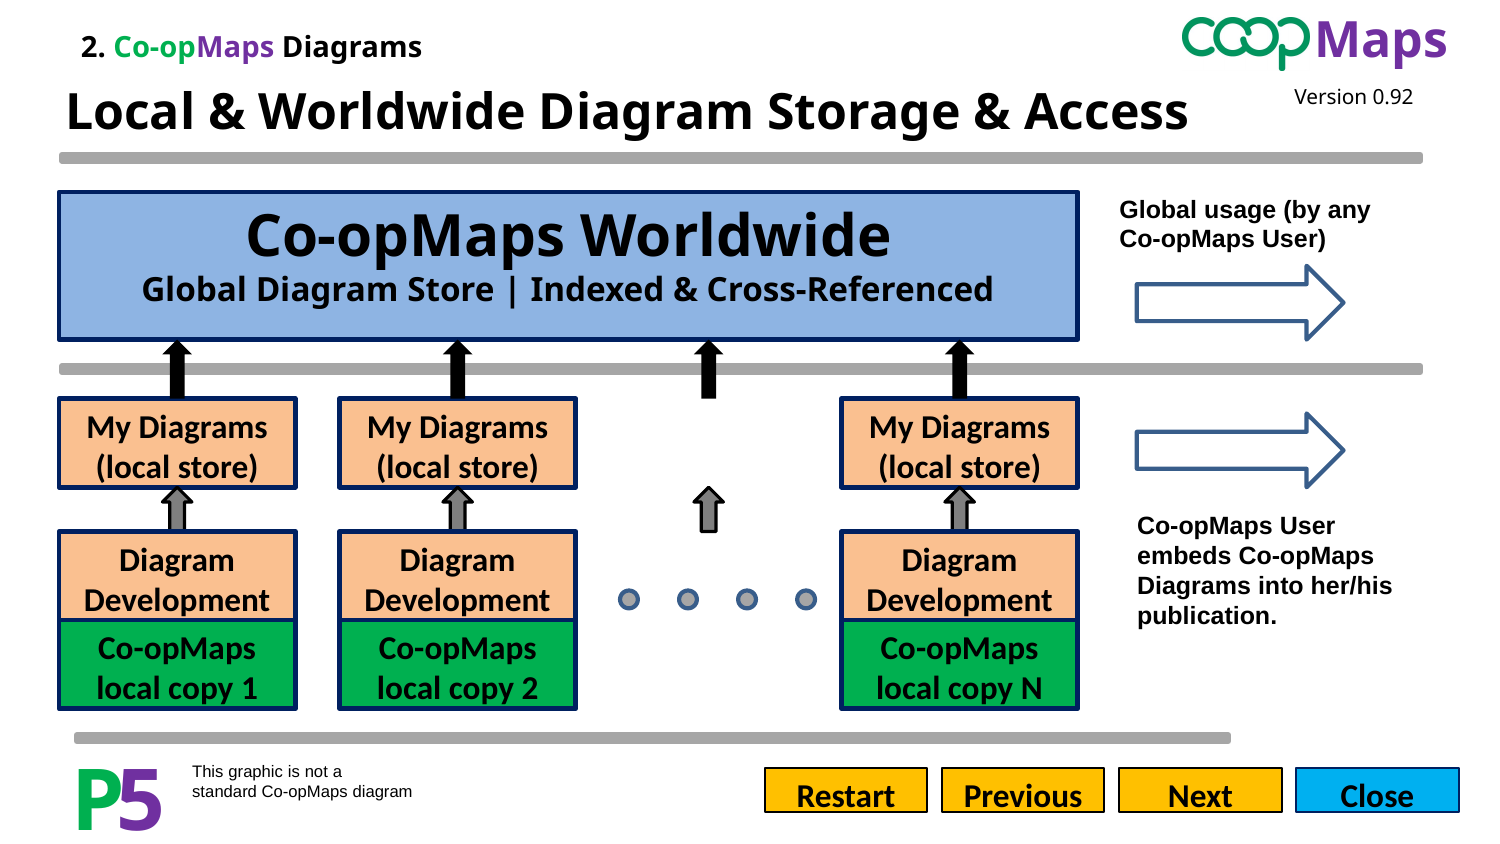

Maps
2. Co-opMaps Diagrams
Local & Worldwide Diagram Storage & Access
Version 0.92
Global usage (by any
Co-opMaps User)
Co-opMaps Worldwide
Global Diagram Store | Indexed & Cross-Referenced
My Diagrams (local store)
My Diagrams (local store)
My Diagrams (local store)
Co-opMaps User
embeds Co-opMaps
Diagrams into her/his
publication.
Diagram Development
Diagram Development
Diagram Development
Co-opMaps local copy 1
Co-opMaps local copy 2
Co-opMaps local copy N
P
5
This graphic is not a
standard Co-opMaps diagram
Restart
Previous
Next
Close